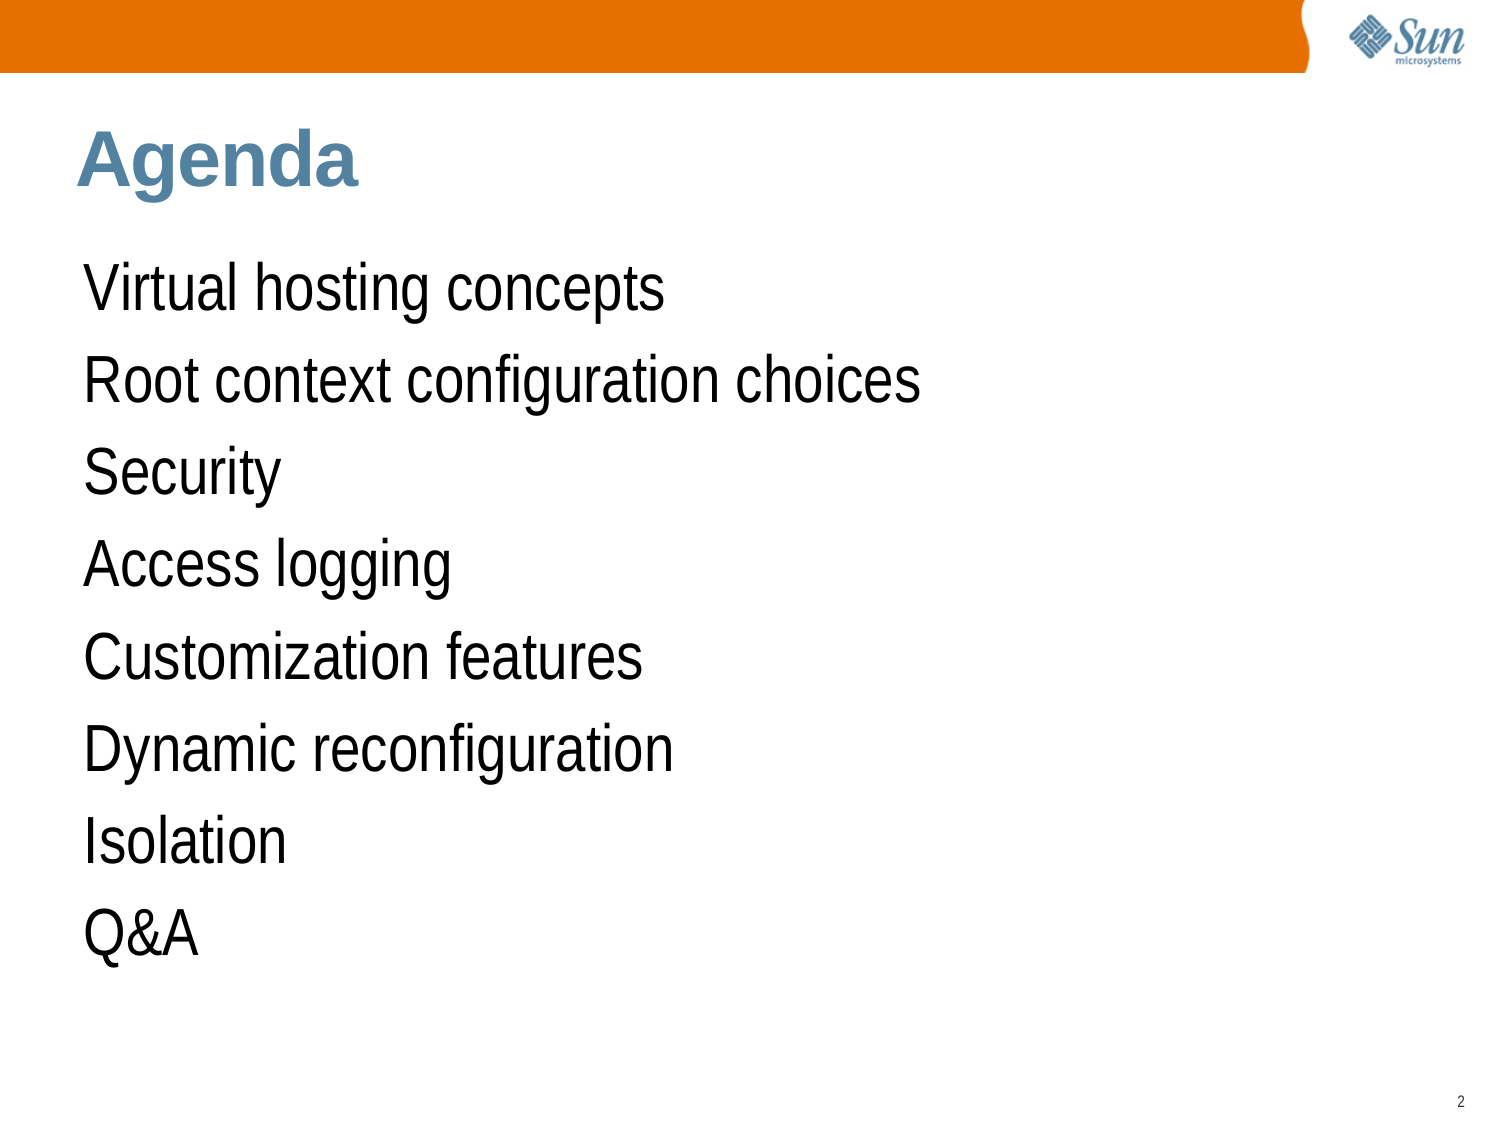

# Agenda
Virtual hosting concepts
Root context configuration choices
Security
Access logging
Customization features
Dynamic reconfiguration
Isolation
Q&A